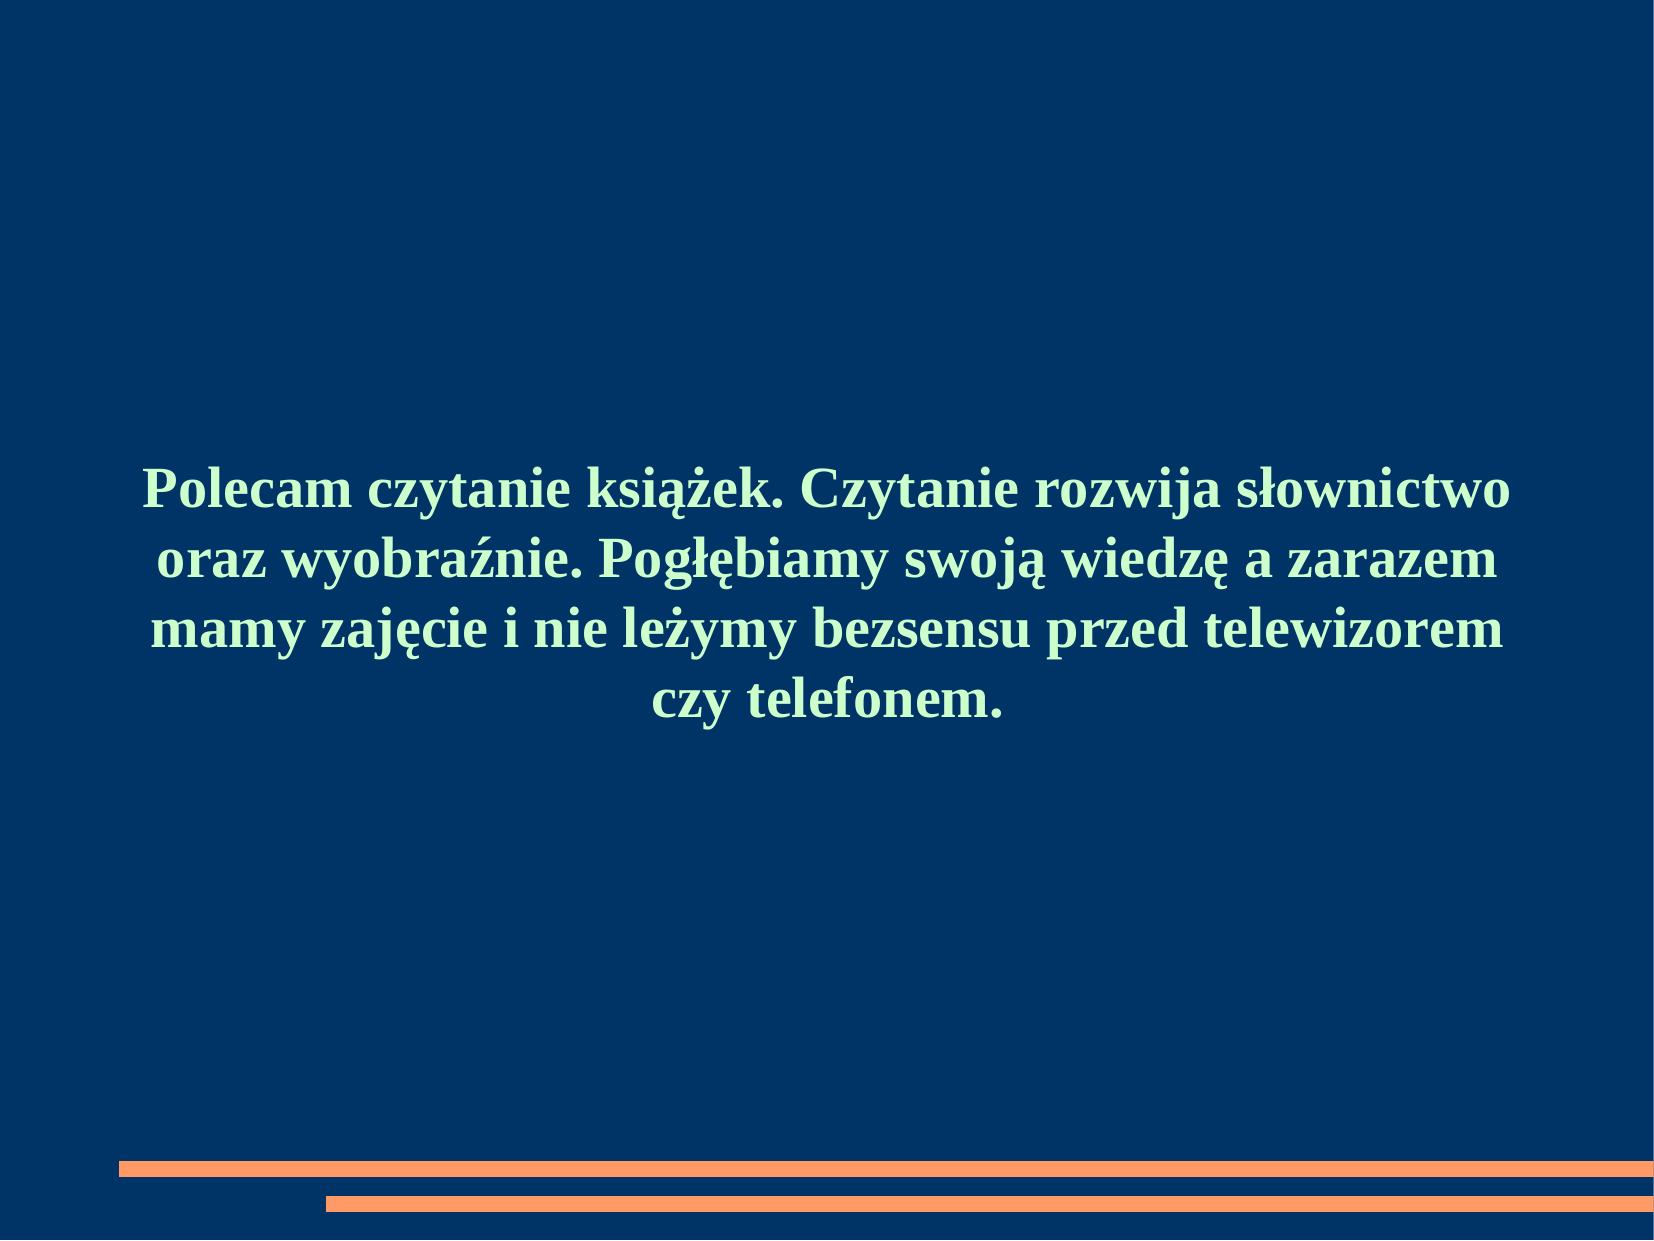

# Polecam czytanie książek. Czytanie rozwija słownictwo oraz wyobraźnie. Pogłębiamy swoją wiedzę a zarazem mamy zajęcie i nie leżymy bezsensu przed telewizorem czy telefonem.